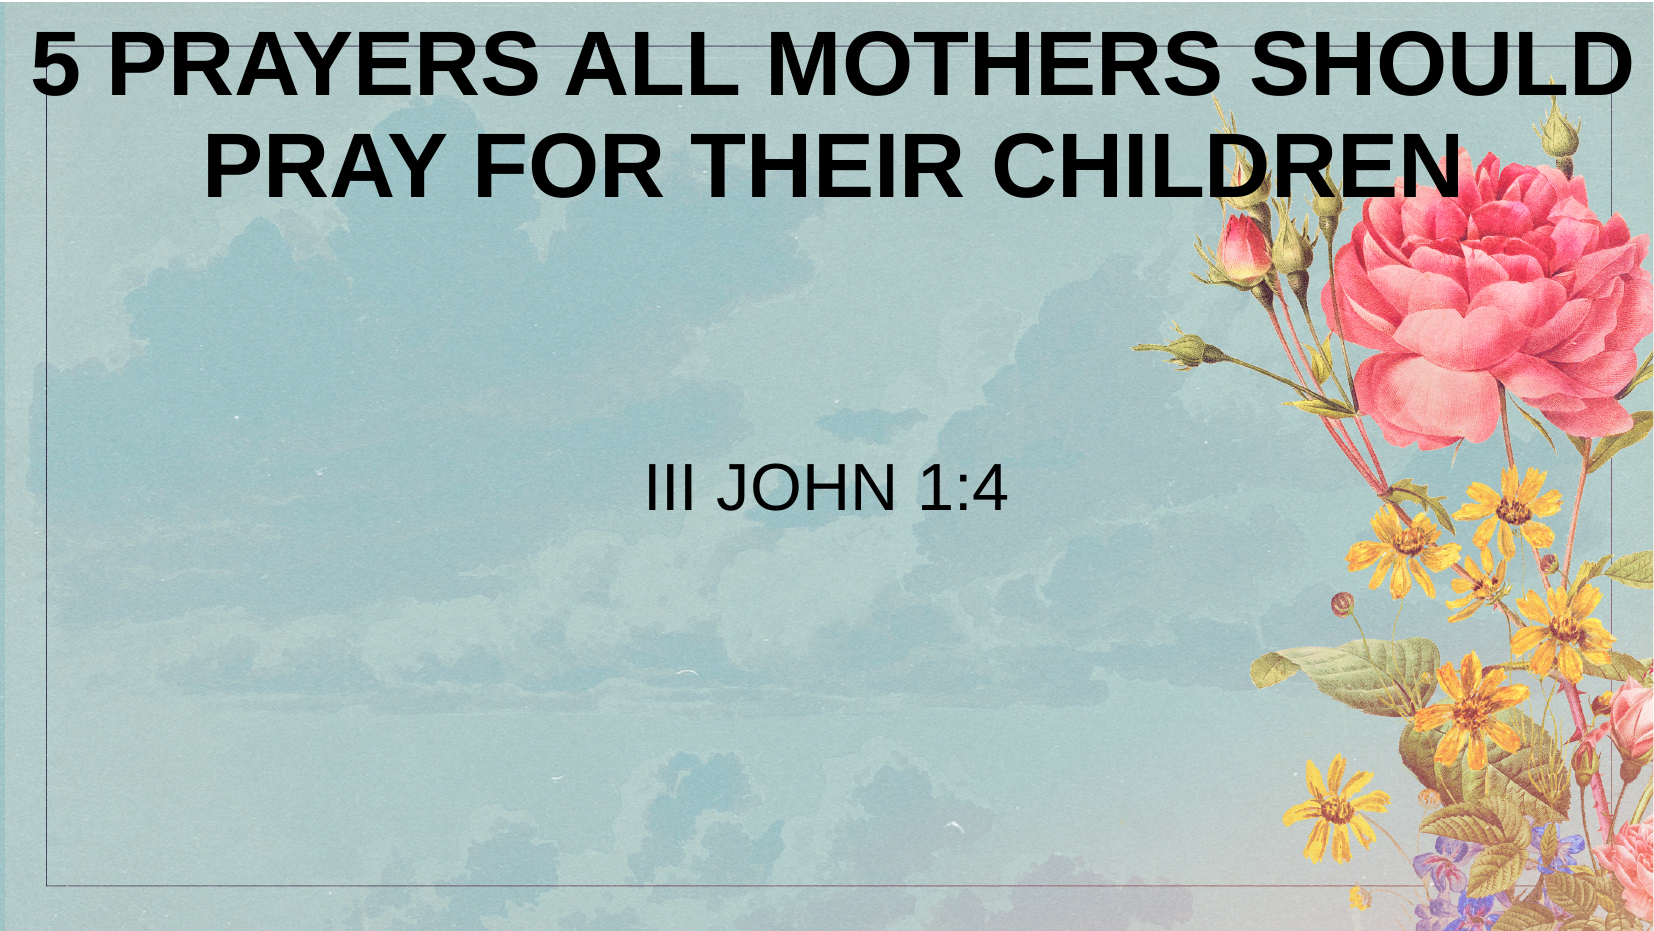

# 5 PRAYERS ALL MOTHERS SHOULD PRAY FOR THEIR CHILDREN
III JOHN 1:4